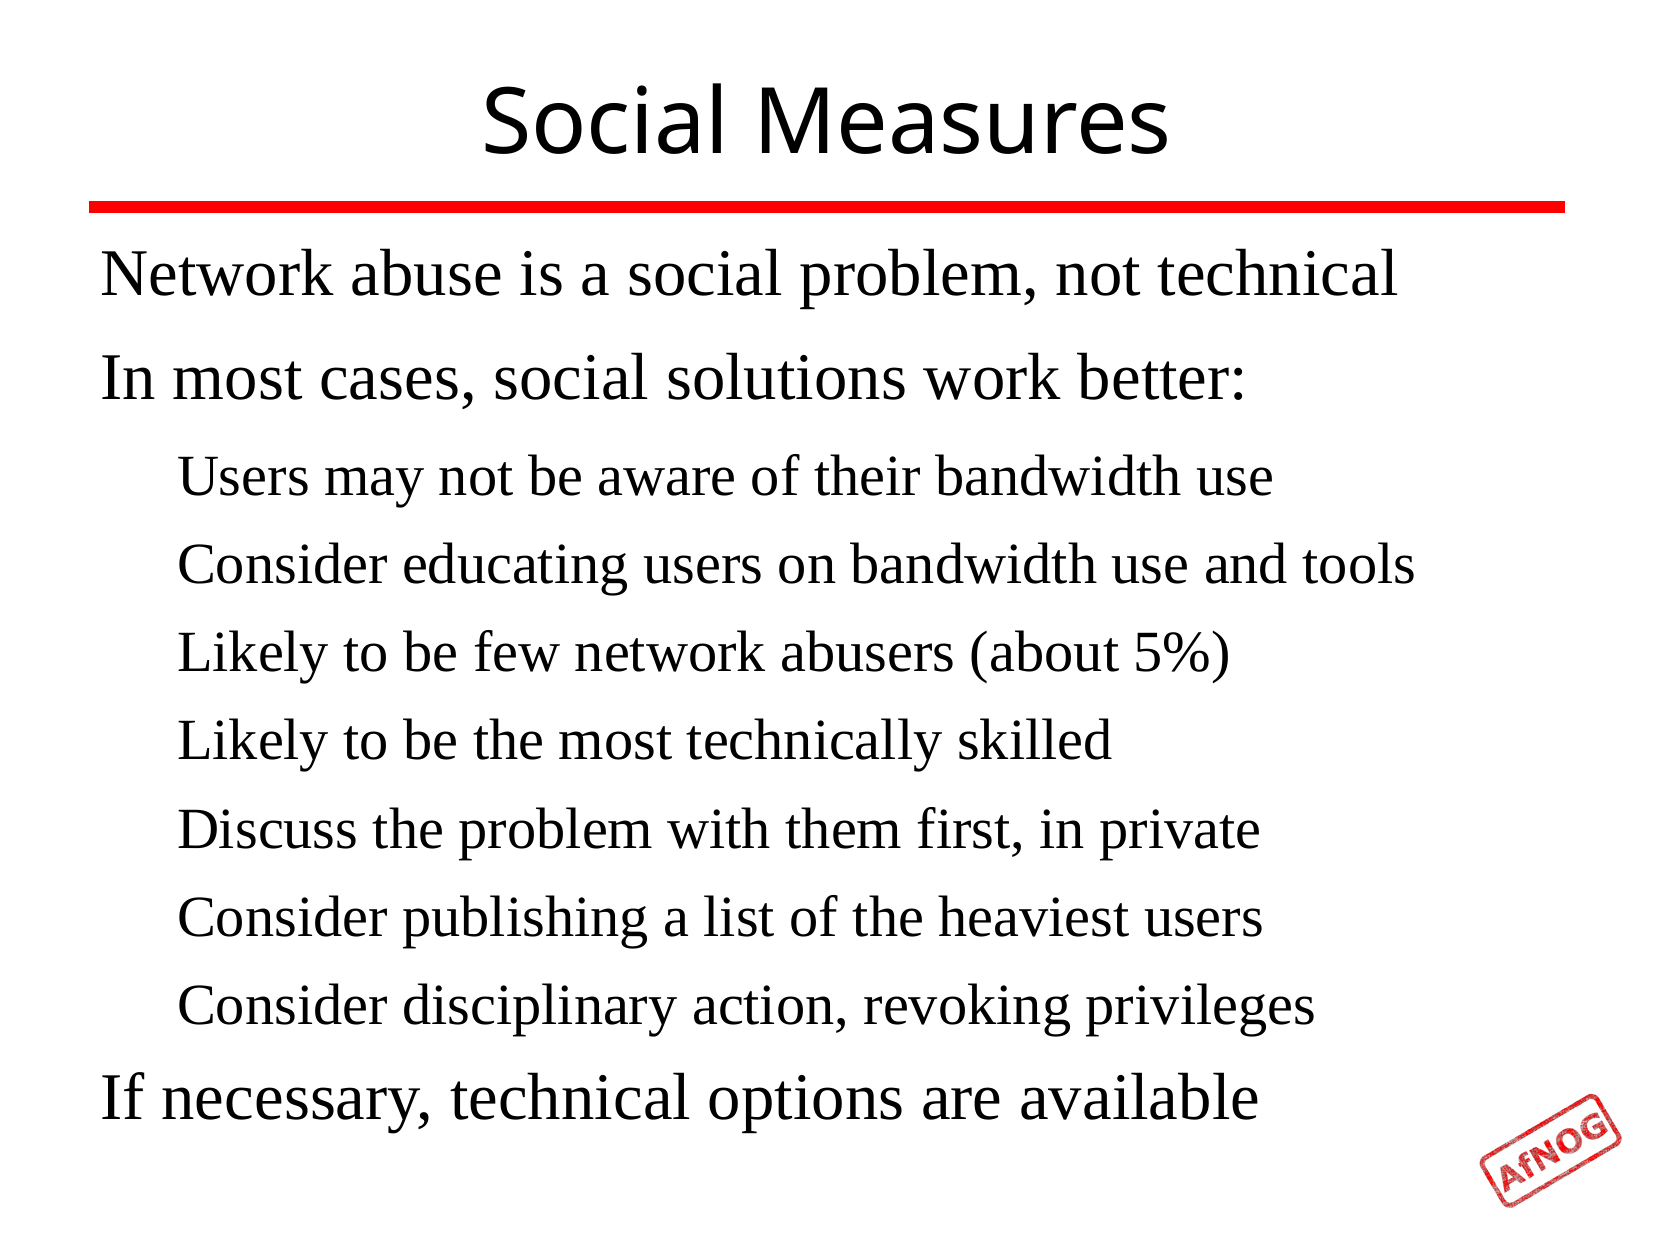

# Social Measures
Network abuse is a social problem, not technical
In most cases, social solutions work better:
Users may not be aware of their bandwidth use
Consider educating users on bandwidth use and tools
Likely to be few network abusers (about 5%)
Likely to be the most technically skilled
Discuss the problem with them first, in private
Consider publishing a list of the heaviest users
Consider disciplinary action, revoking privileges
If necessary, technical options are available